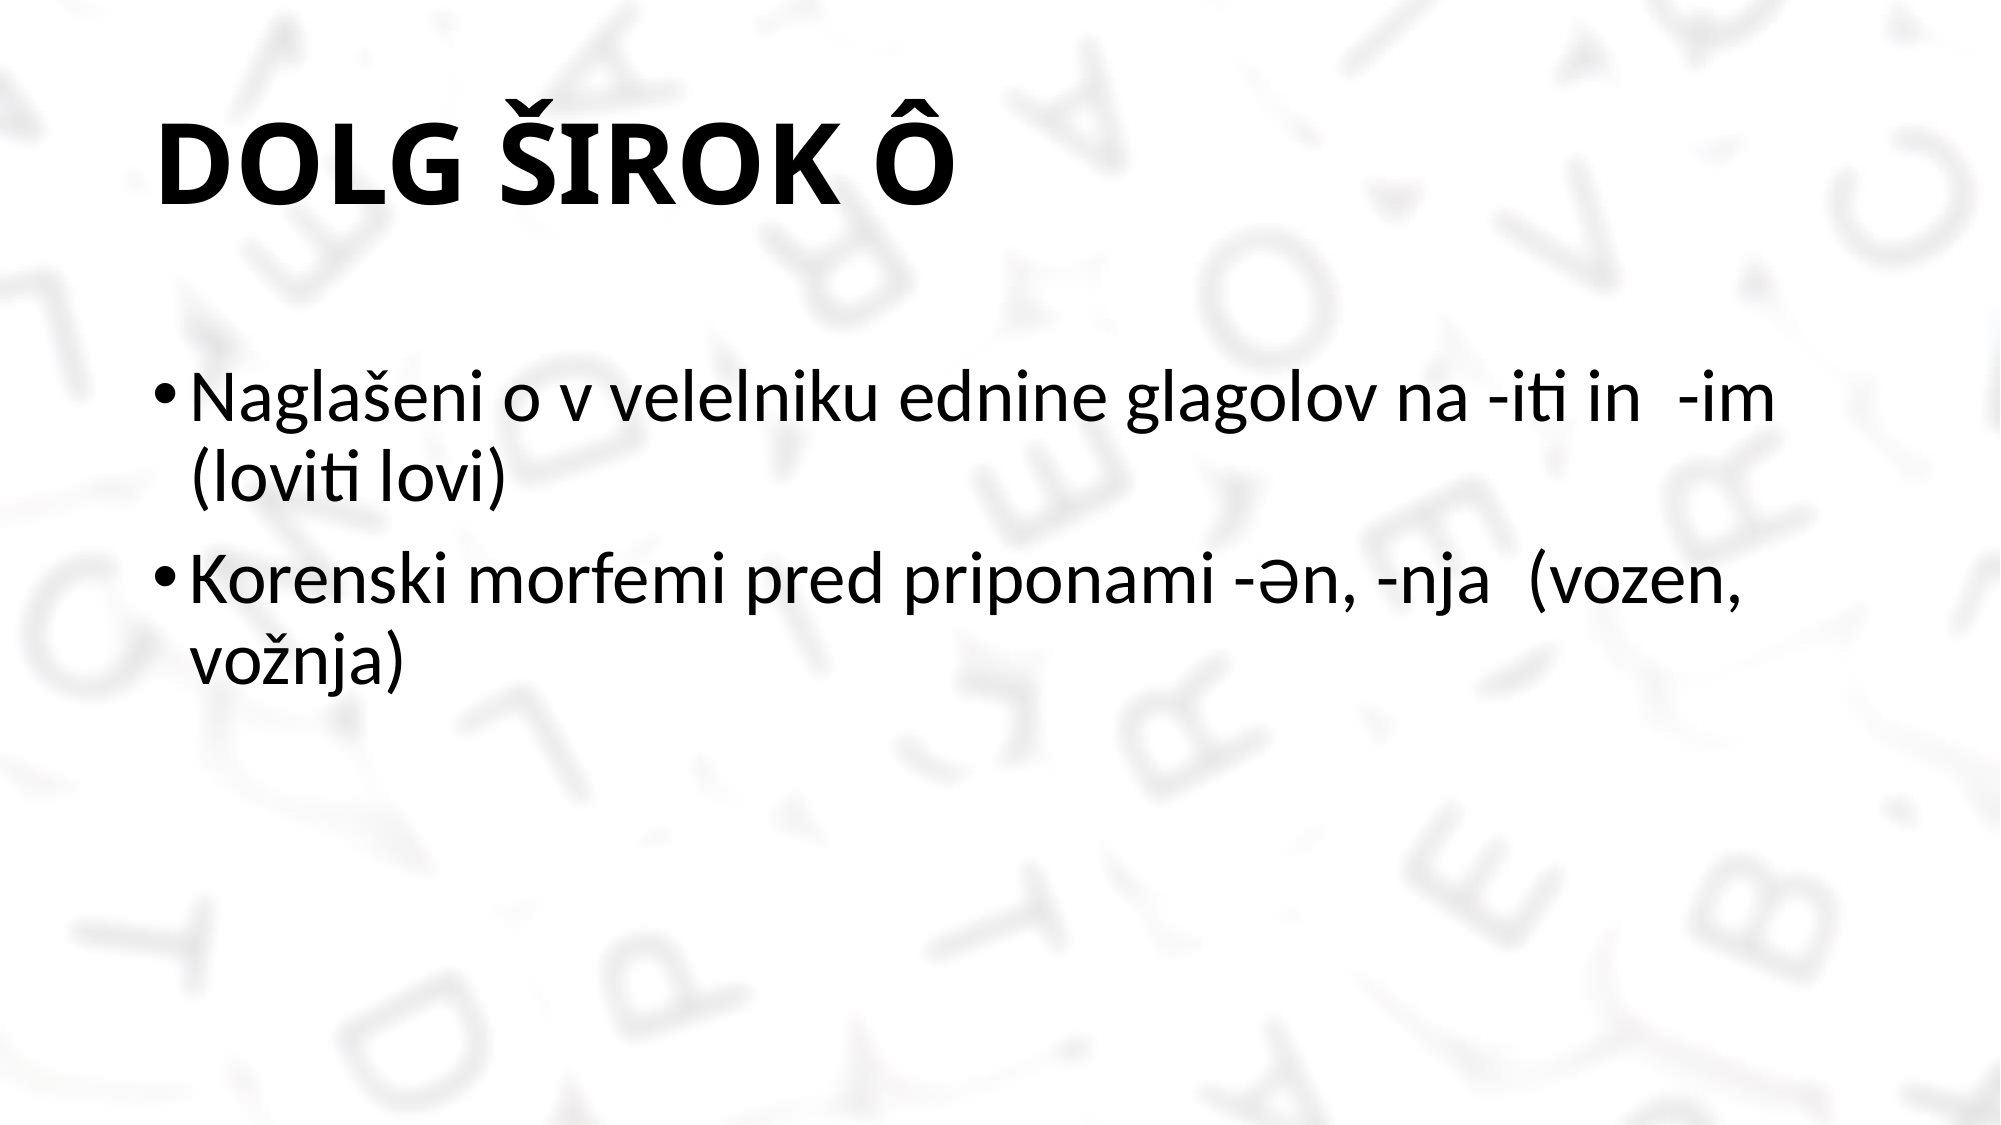

# DOLG ŠIROK Ô
Naglašeni o v velelniku ednine glagolov na -iti in -im (loviti lovi)
Korenski morfemi pred priponami -Ən, -nja (vozen, vožnja)